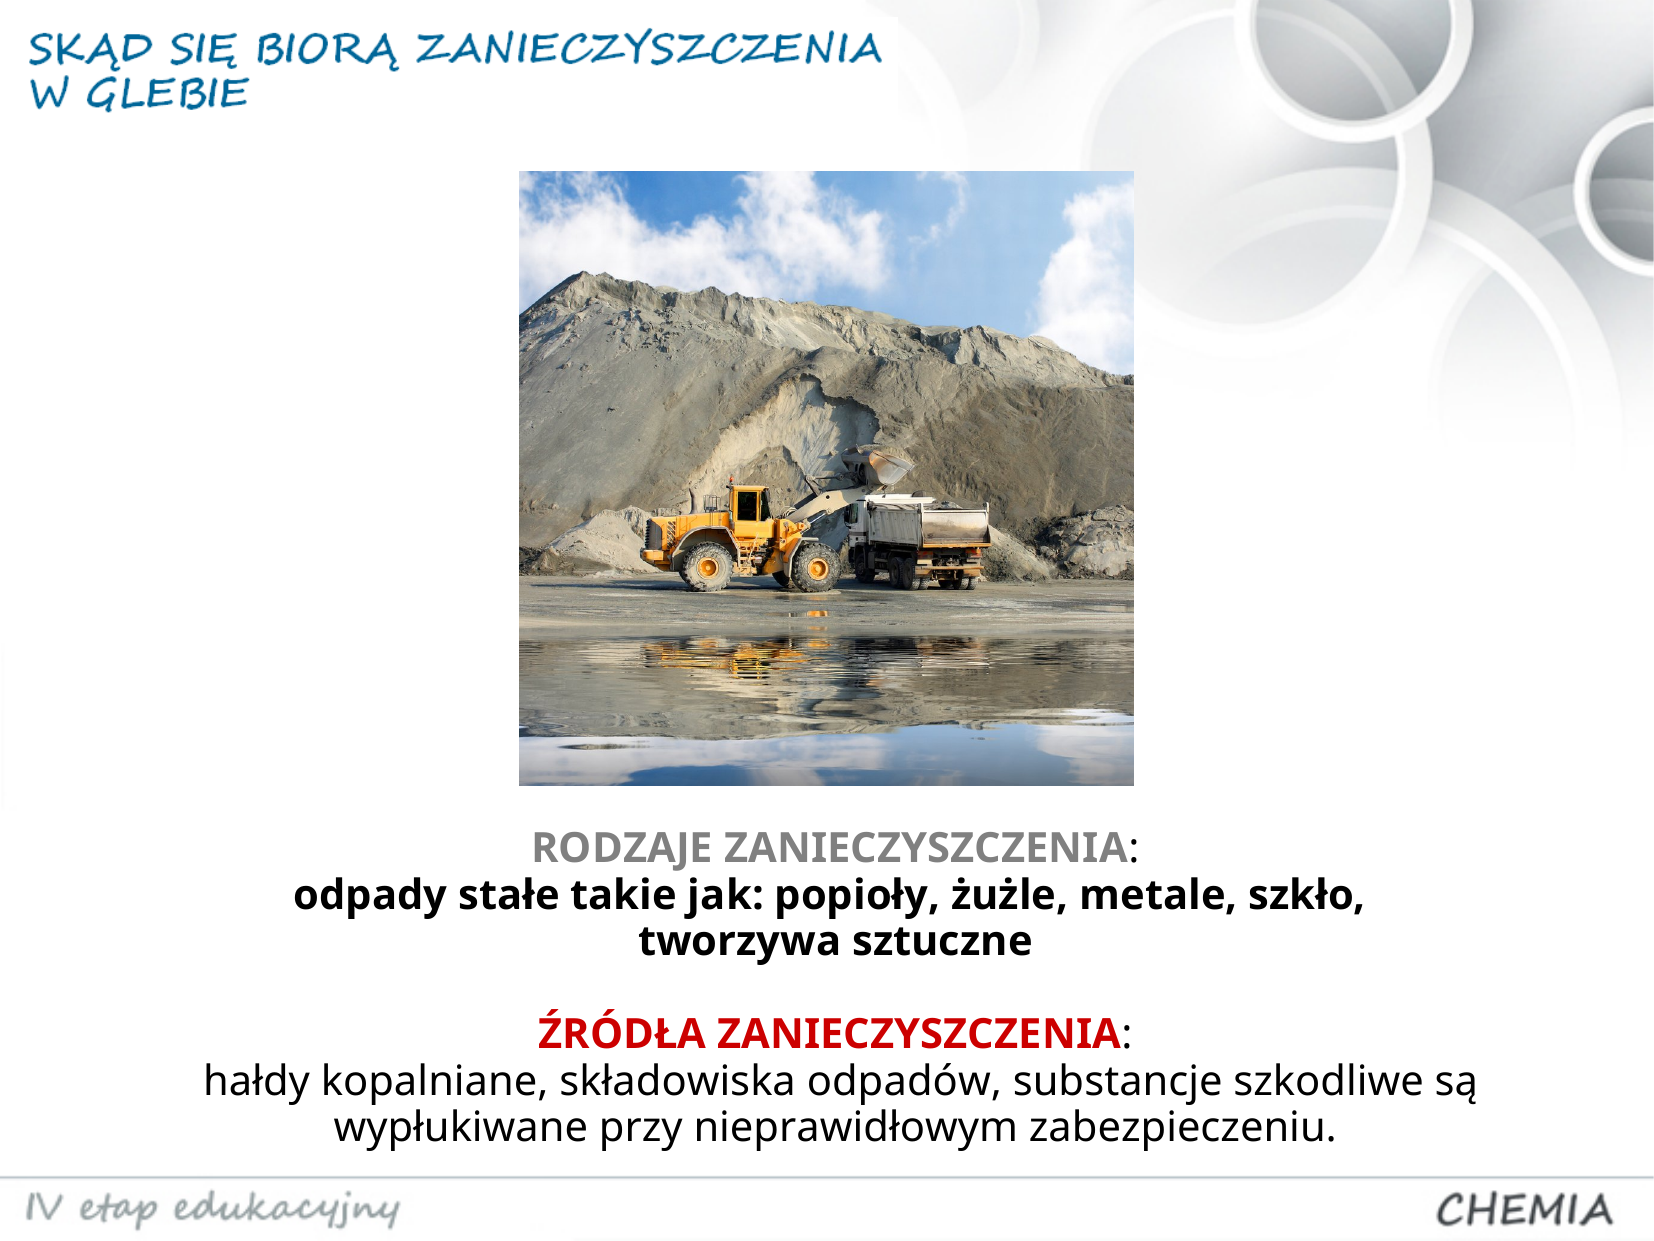

RODZAJE ZANIECZYSZCZENIA:
odpady stałe takie jak: popioły, żużle, metale, szkło,
tworzywa sztuczne
ŹRÓDŁA ZANIECZYSZCZENIA:
 hałdy kopalniane, składowiska odpadów, substancje szkodliwe są wypłukiwane przy nieprawidłowym zabezpieczeniu.